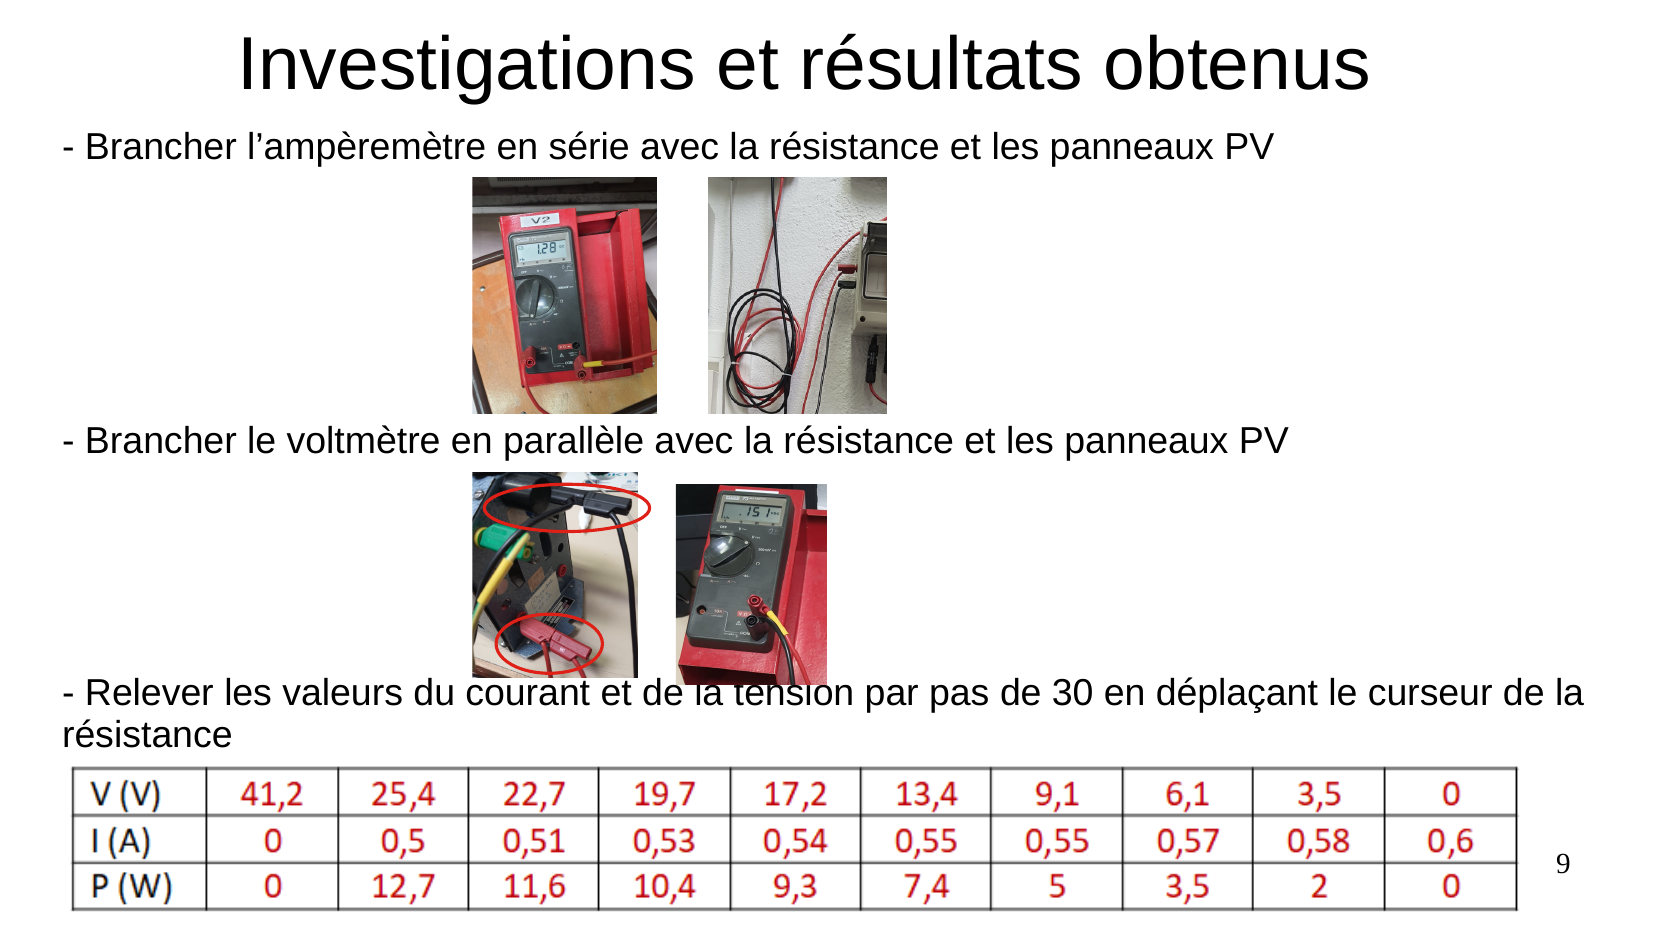

# Investigations et résultats obtenus
- Brancher l’ampèremètre en série avec la résistance et les panneaux PV
- Brancher le voltmètre en parallèle avec la résistance et les panneaux PV
- Relever les valeurs du courant et de la tension par pas de 30 en déplaçant le curseur de la résistance
Exploitation pédagogique Maëva ARDES
9